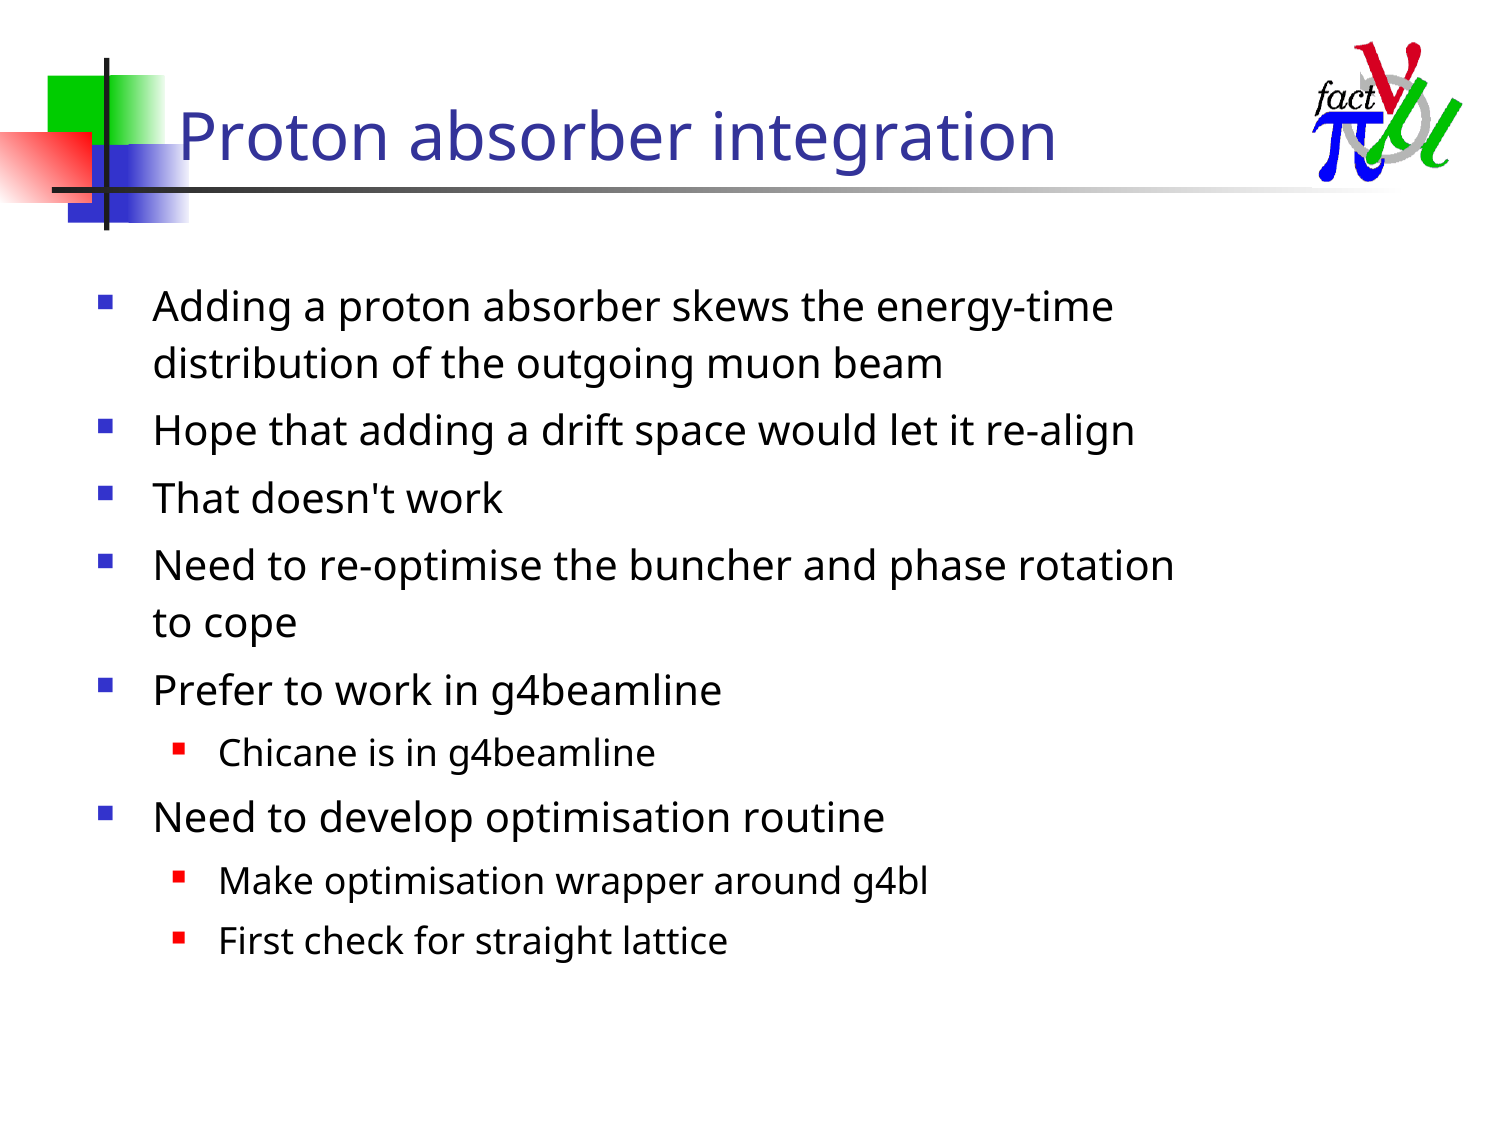

# Proton absorber integration
Adding a proton absorber skews the energy-time distribution of the outgoing muon beam
Hope that adding a drift space would let it re-align
That doesn't work
Need to re-optimise the buncher and phase rotation to cope
Prefer to work in g4beamline
Chicane is in g4beamline
Need to develop optimisation routine
Make optimisation wrapper around g4bl
First check for straight lattice